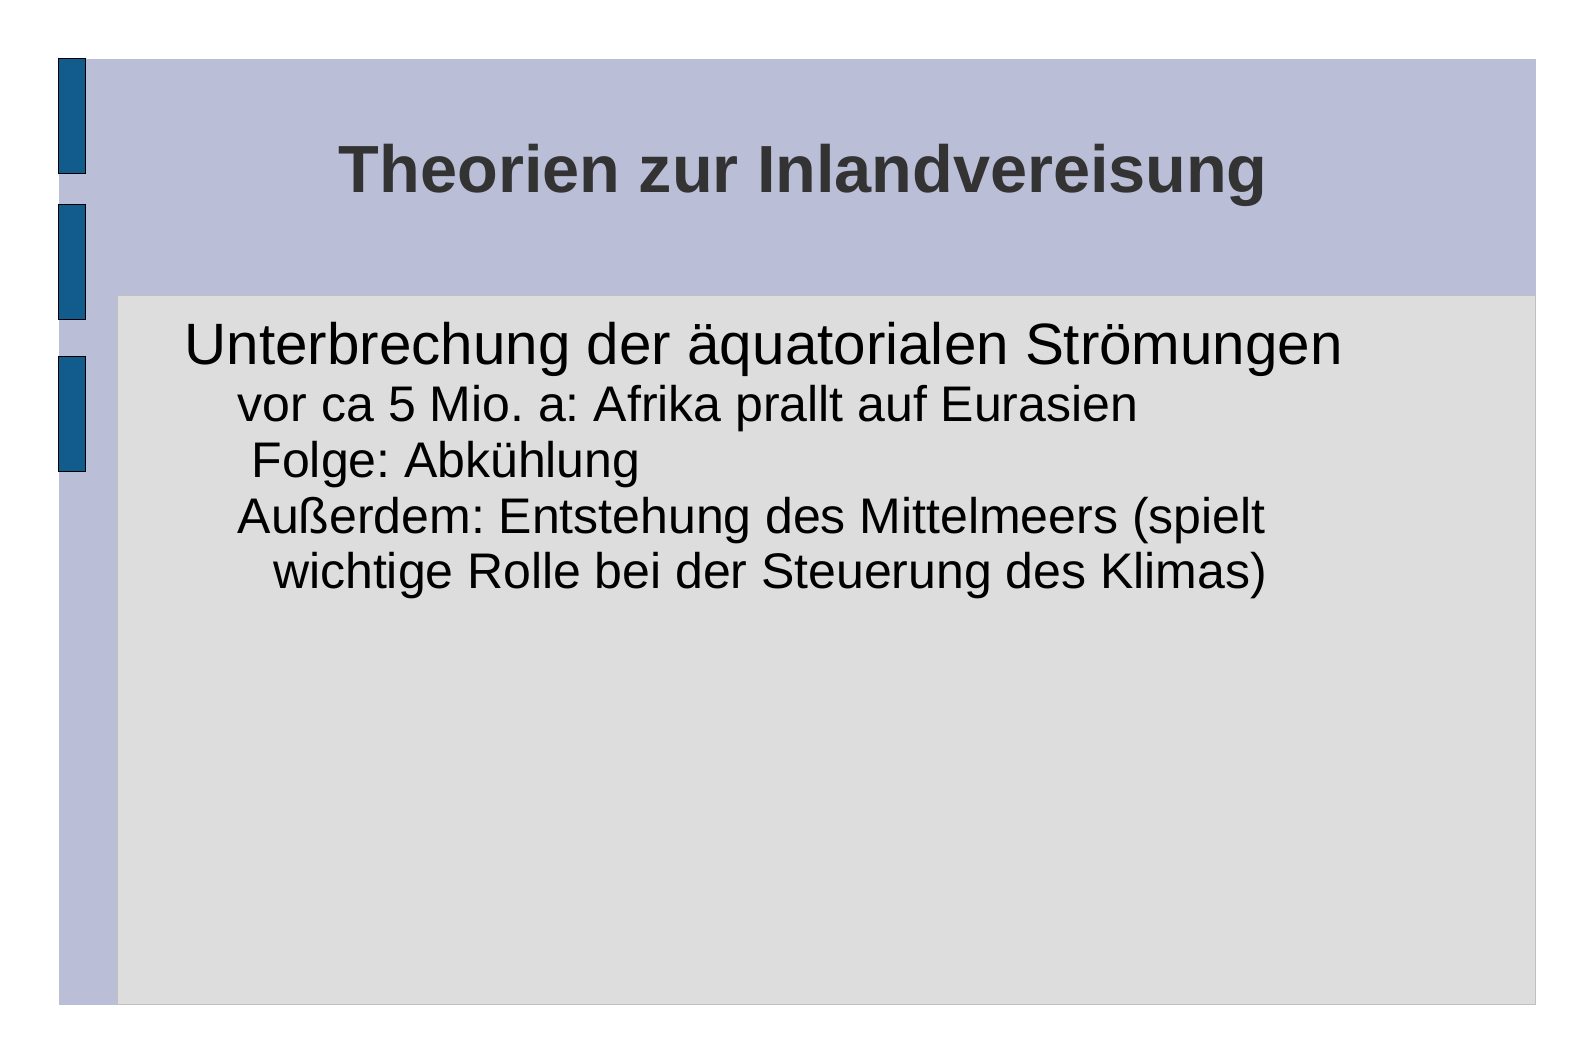

# Theorien zur Inlandvereisung
Unterbrechung der äquatorialen Strömungen
vor ca 5 Mio. a: Afrika prallt auf Eurasien
 Folge: Abkühlung
Außerdem: Entstehung des Mittelmeers (spielt wichtige Rolle bei der Steuerung des Klimas)